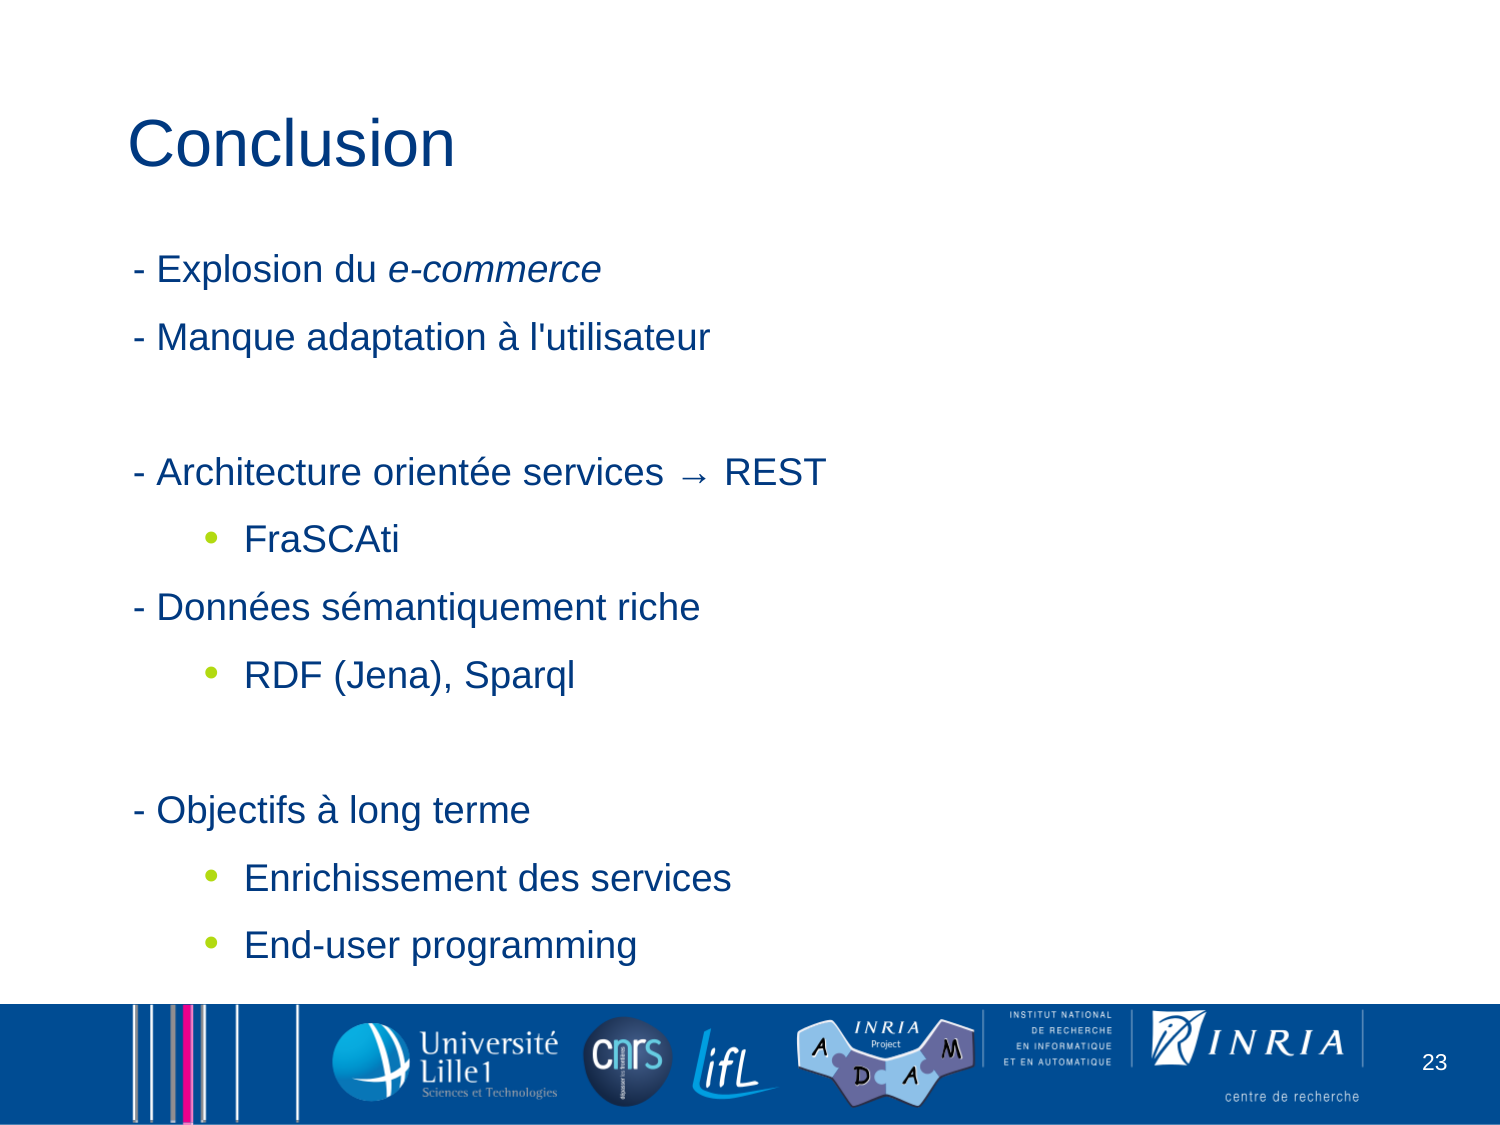

# Conclusion
- Explosion du e-commerce
- Manque adaptation à l'utilisateur
- Architecture orientée services → REST
FraSCAti
- Données sémantiquement riche
RDF (Jena), Sparql
- Objectifs à long terme
Enrichissement des services
End-user programming